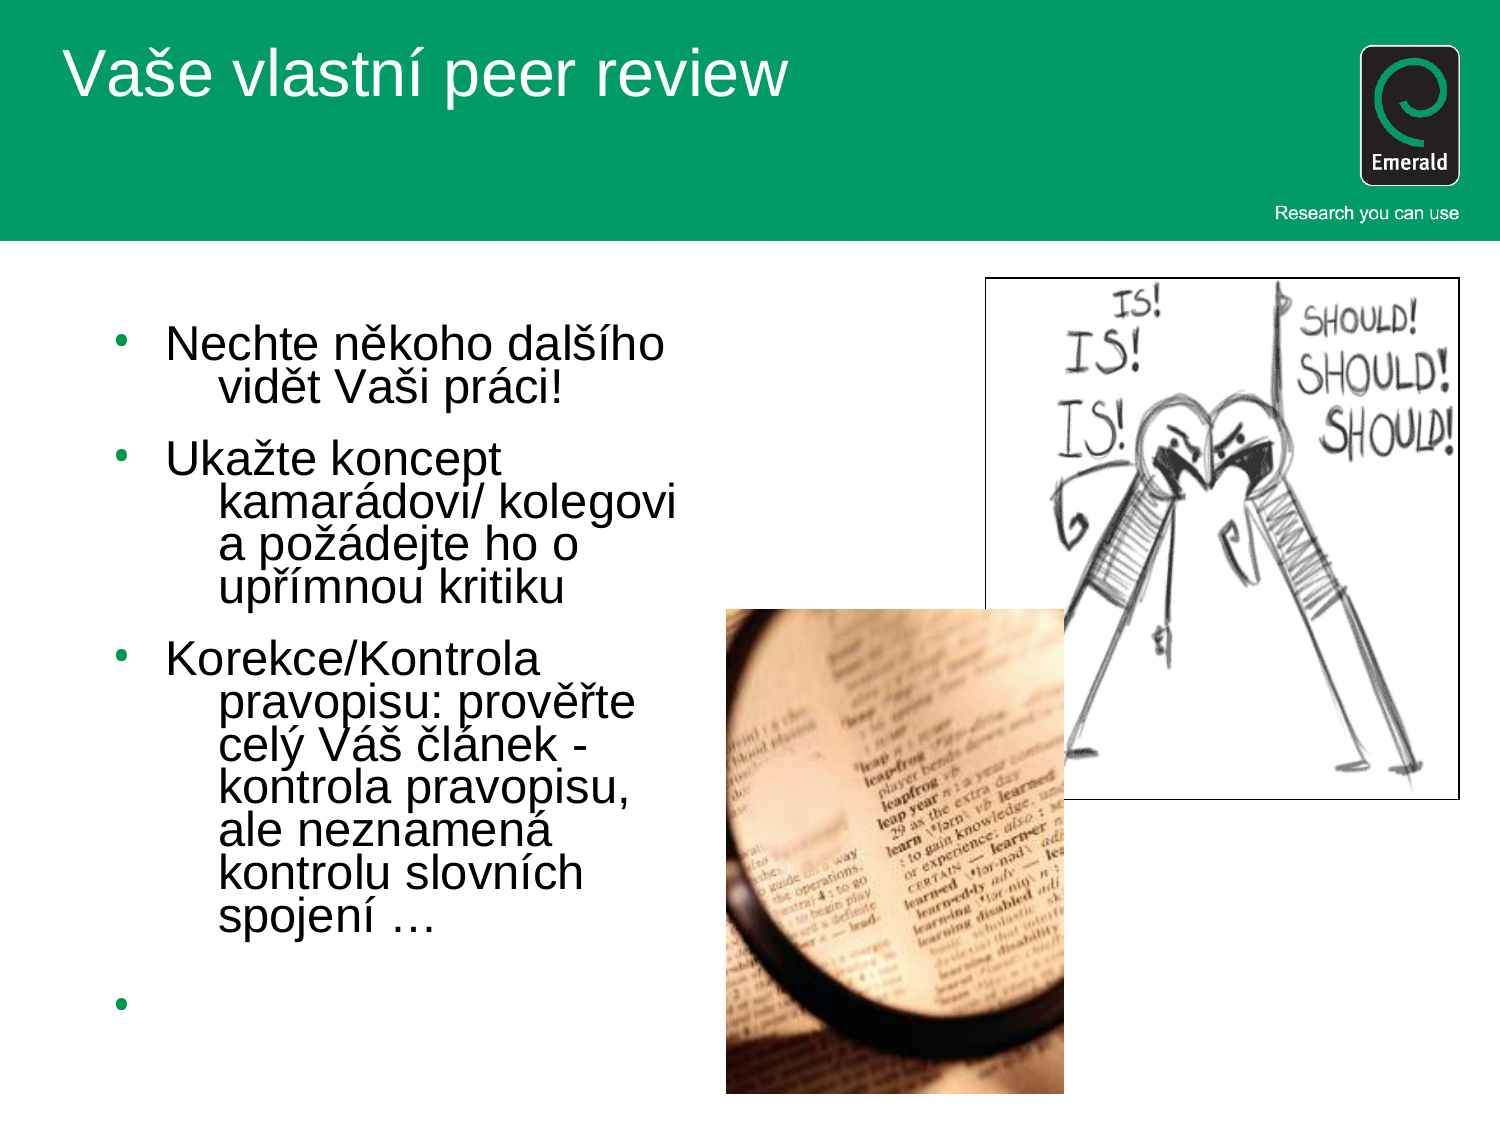

# Vaše vlastní peer review
Nechte někoho dalšího vidět Vaši práci!
Ukažte koncept kamarádovi/ kolegovi a požádejte ho o upřímnou kritiku
Korekce/Kontrola pravopisu: prověřte celý Váš článek - kontrola pravopisu, ale neznamená kontrolu slovních spojení …